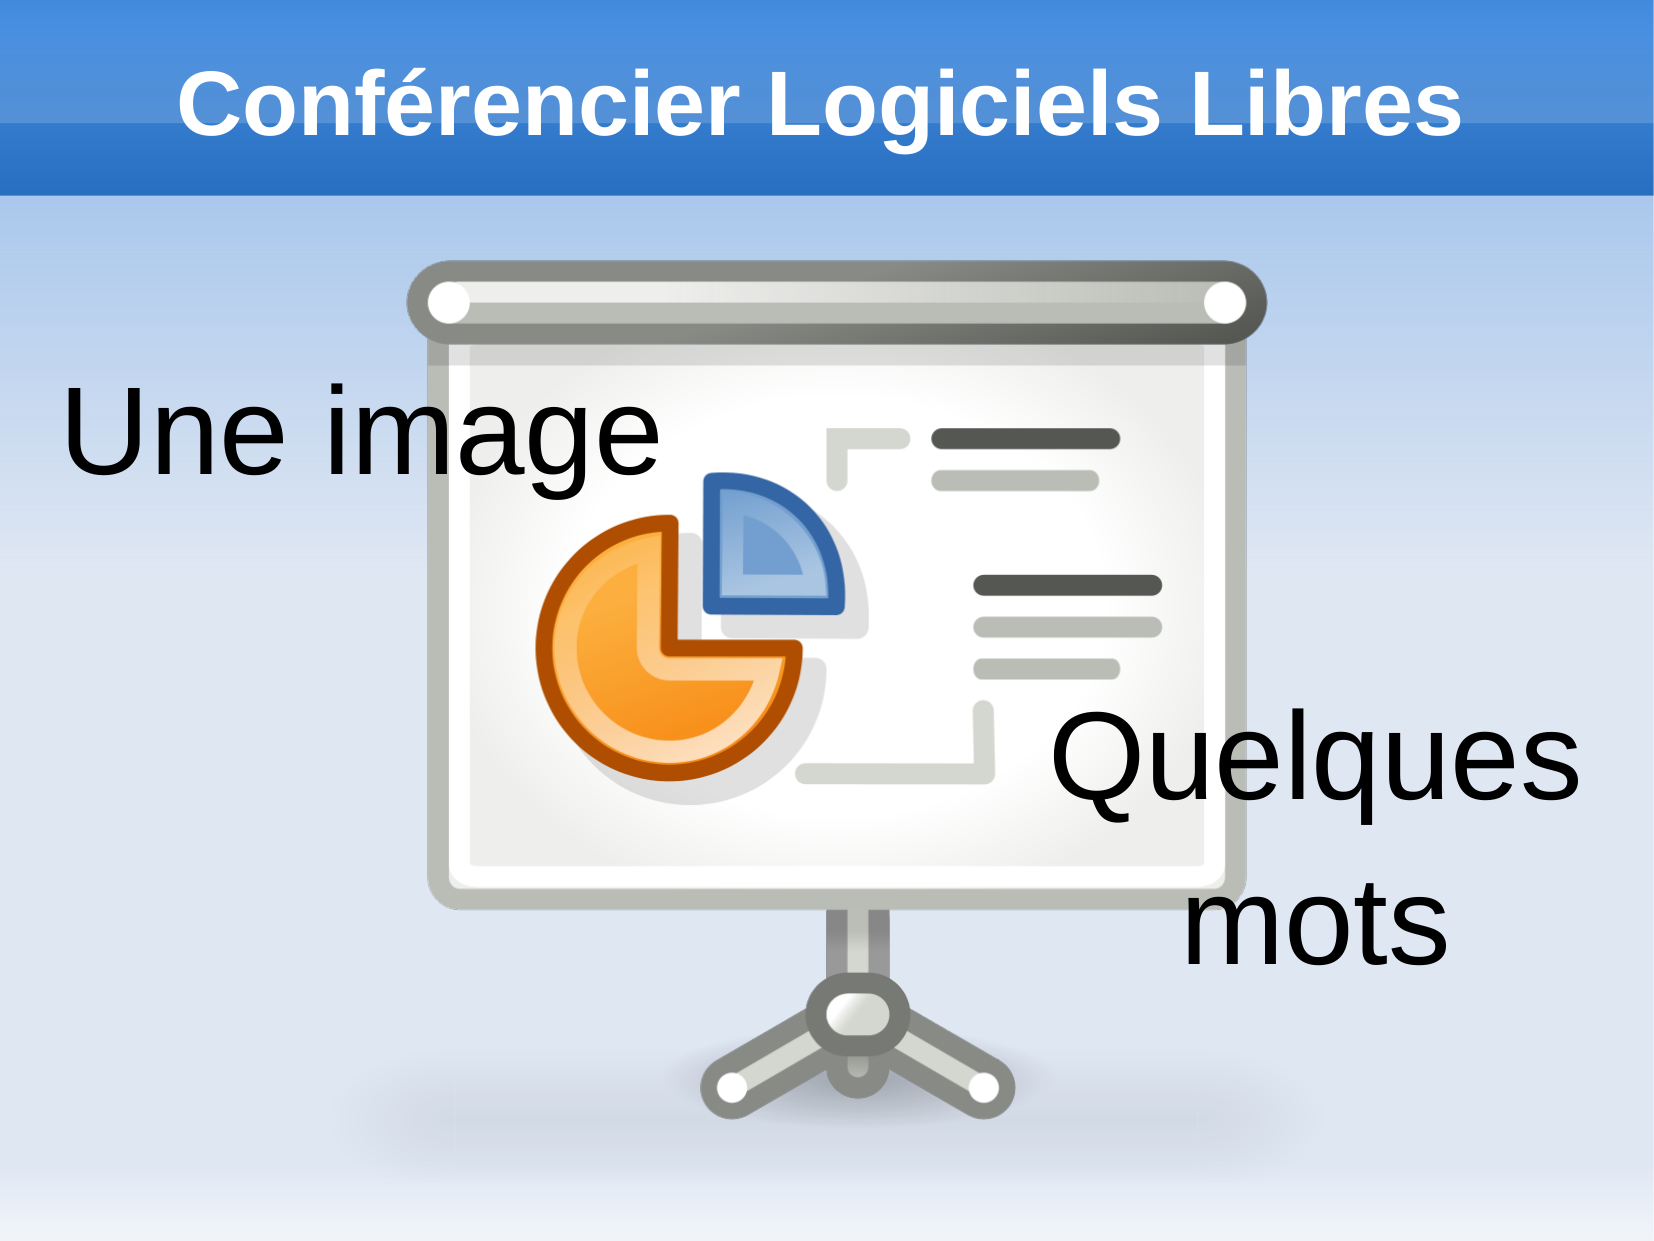

# Conférencier Logiciels Libres
Une image
Quelques
mots